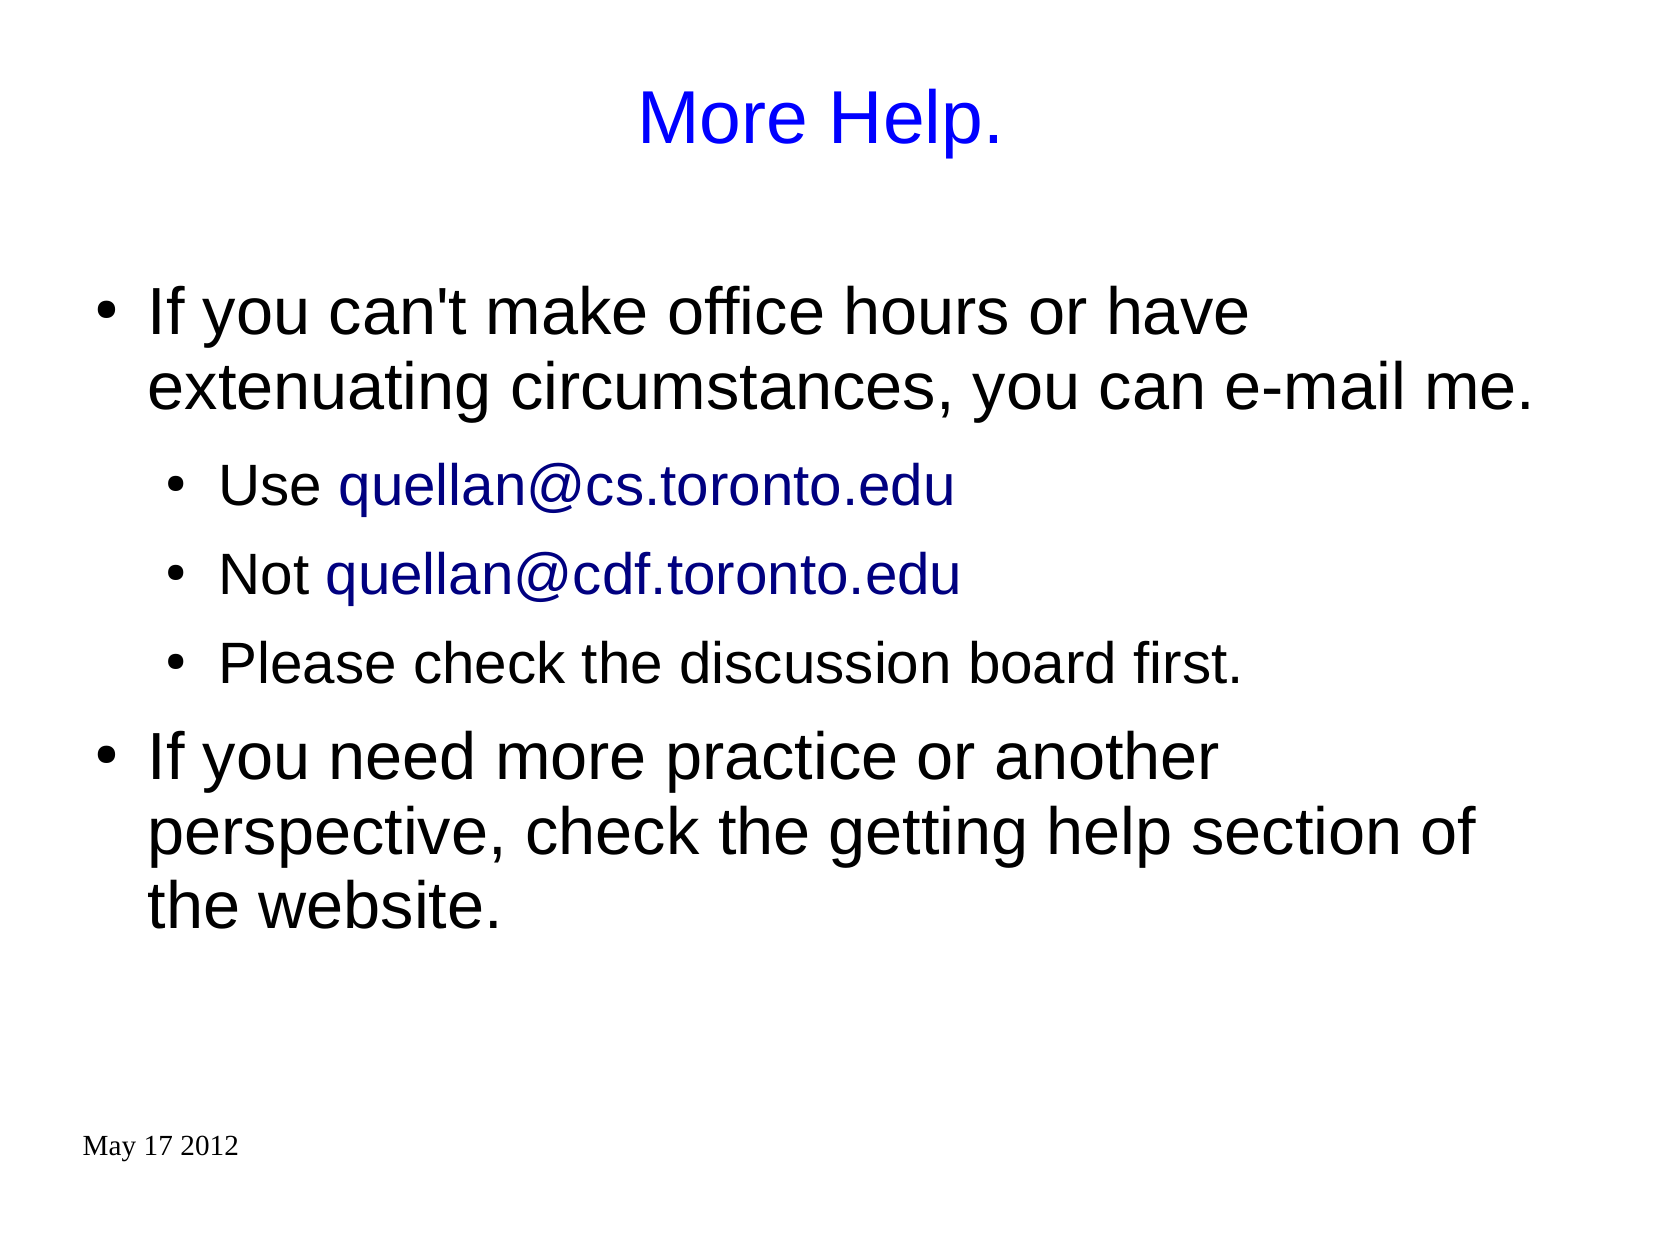

# More Help.
If you can't make office hours or have extenuating circumstances, you can e-mail me.
Use quellan@cs.toronto.edu
Not quellan@cdf.toronto.edu
Please check the discussion board first.
If you need more practice or another perspective, check the getting help section of the website.
May 17 2012